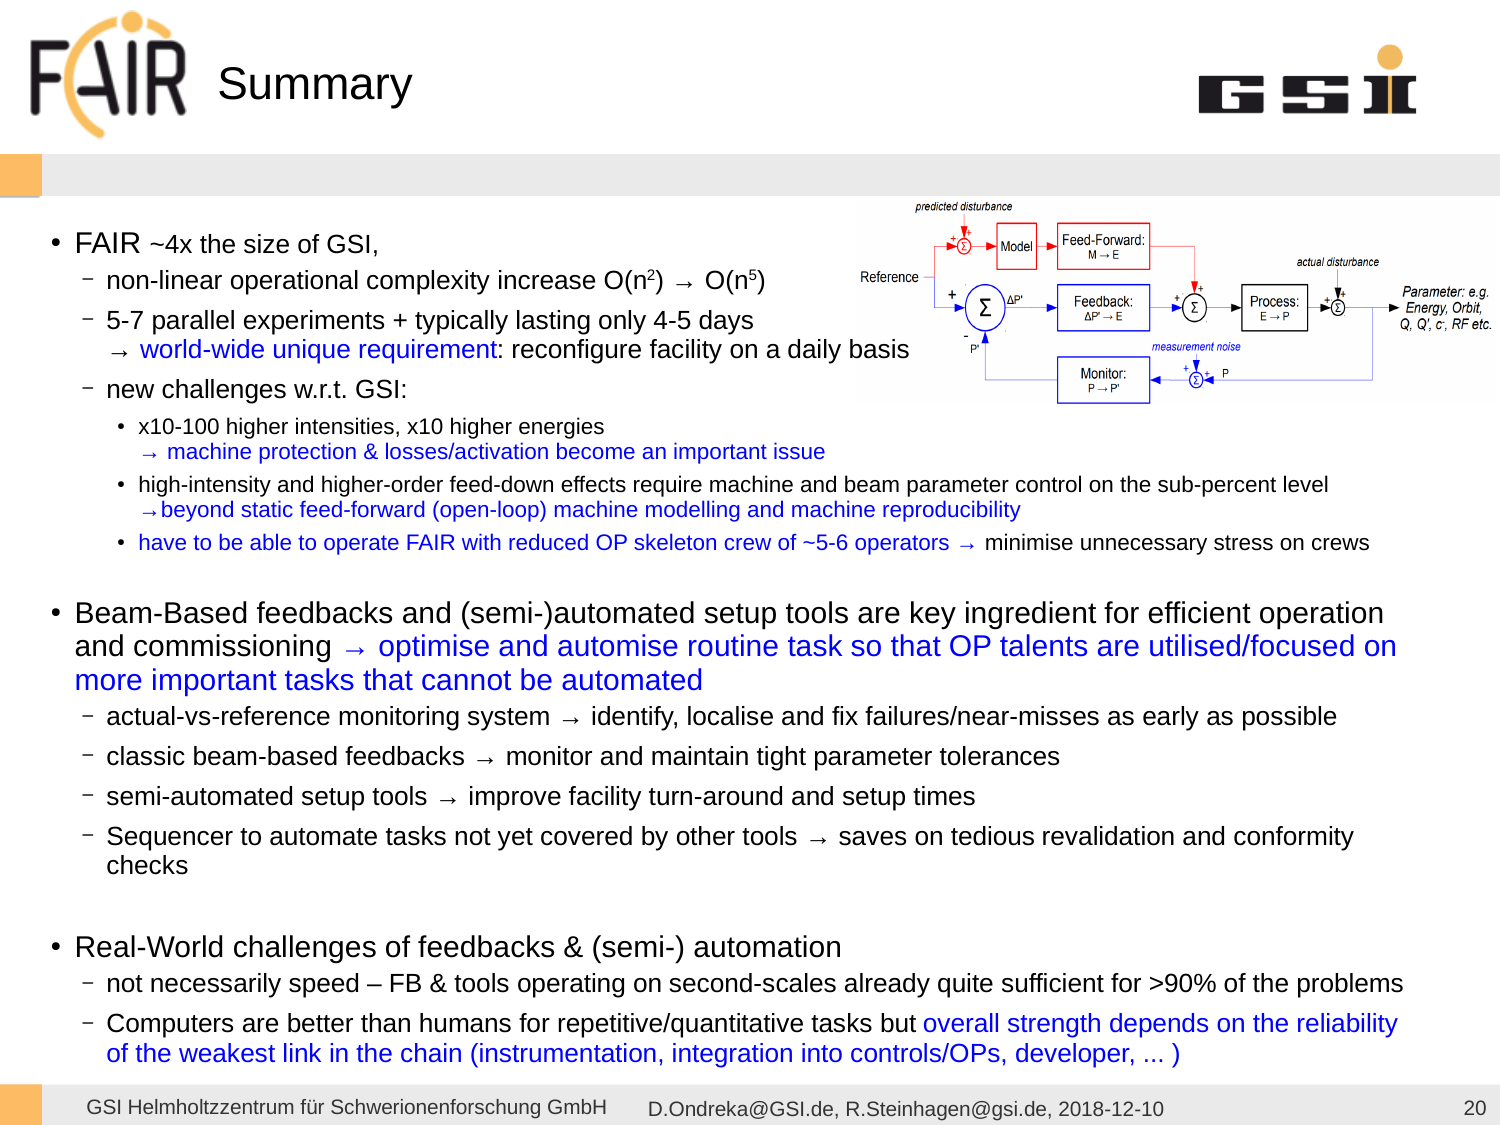

# Summary
FAIR ~4x the size of GSI,
non-linear operational complexity increase O(n2) → O(n5)
5-7 parallel experiments + typically lasting only 4-5 days → world‑wide unique requirement: reconfigure facility on a daily basis
new challenges w.r.t. GSI:
x10-100 higher intensities, x10 higher energies → machine protection & losses/activation become an important issue
high-intensity and higher-order feed-down effects require machine and beam parameter control on the sub-percent level →beyond static feed‑forward (open-loop) machine modelling and machine reproducibility
have to be able to operate FAIR with reduced OP skeleton crew of ~5-6 operators → minimise unnecessary stress on crews
Beam-Based feedbacks and (semi-)automated setup tools are key ingredient for efficient operation and commissioning → optimise and automise routine task so that OP talents are utilised/focused on more important tasks that cannot be automated
actual-vs-reference monitoring system → identify, localise and fix failures/near‑misses as early as possible
classic beam-based feedbacks → monitor and maintain tight parameter tolerances
semi-automated setup tools → improve facility turn-around and setup times
Sequencer to automate tasks not yet covered by other tools → saves on tedious revalidation and conformity checks
Real-World challenges of feedbacks & (semi-) automation
not necessarily speed – FB & tools operating on second-scales already quite sufficient for >90% of the problems
Computers are better than humans for repetitive/quantitative tasks but overall strength depends on the reliability of the weakest link in the chain (instrumentation, integration into controls/OPs, developer, ... )